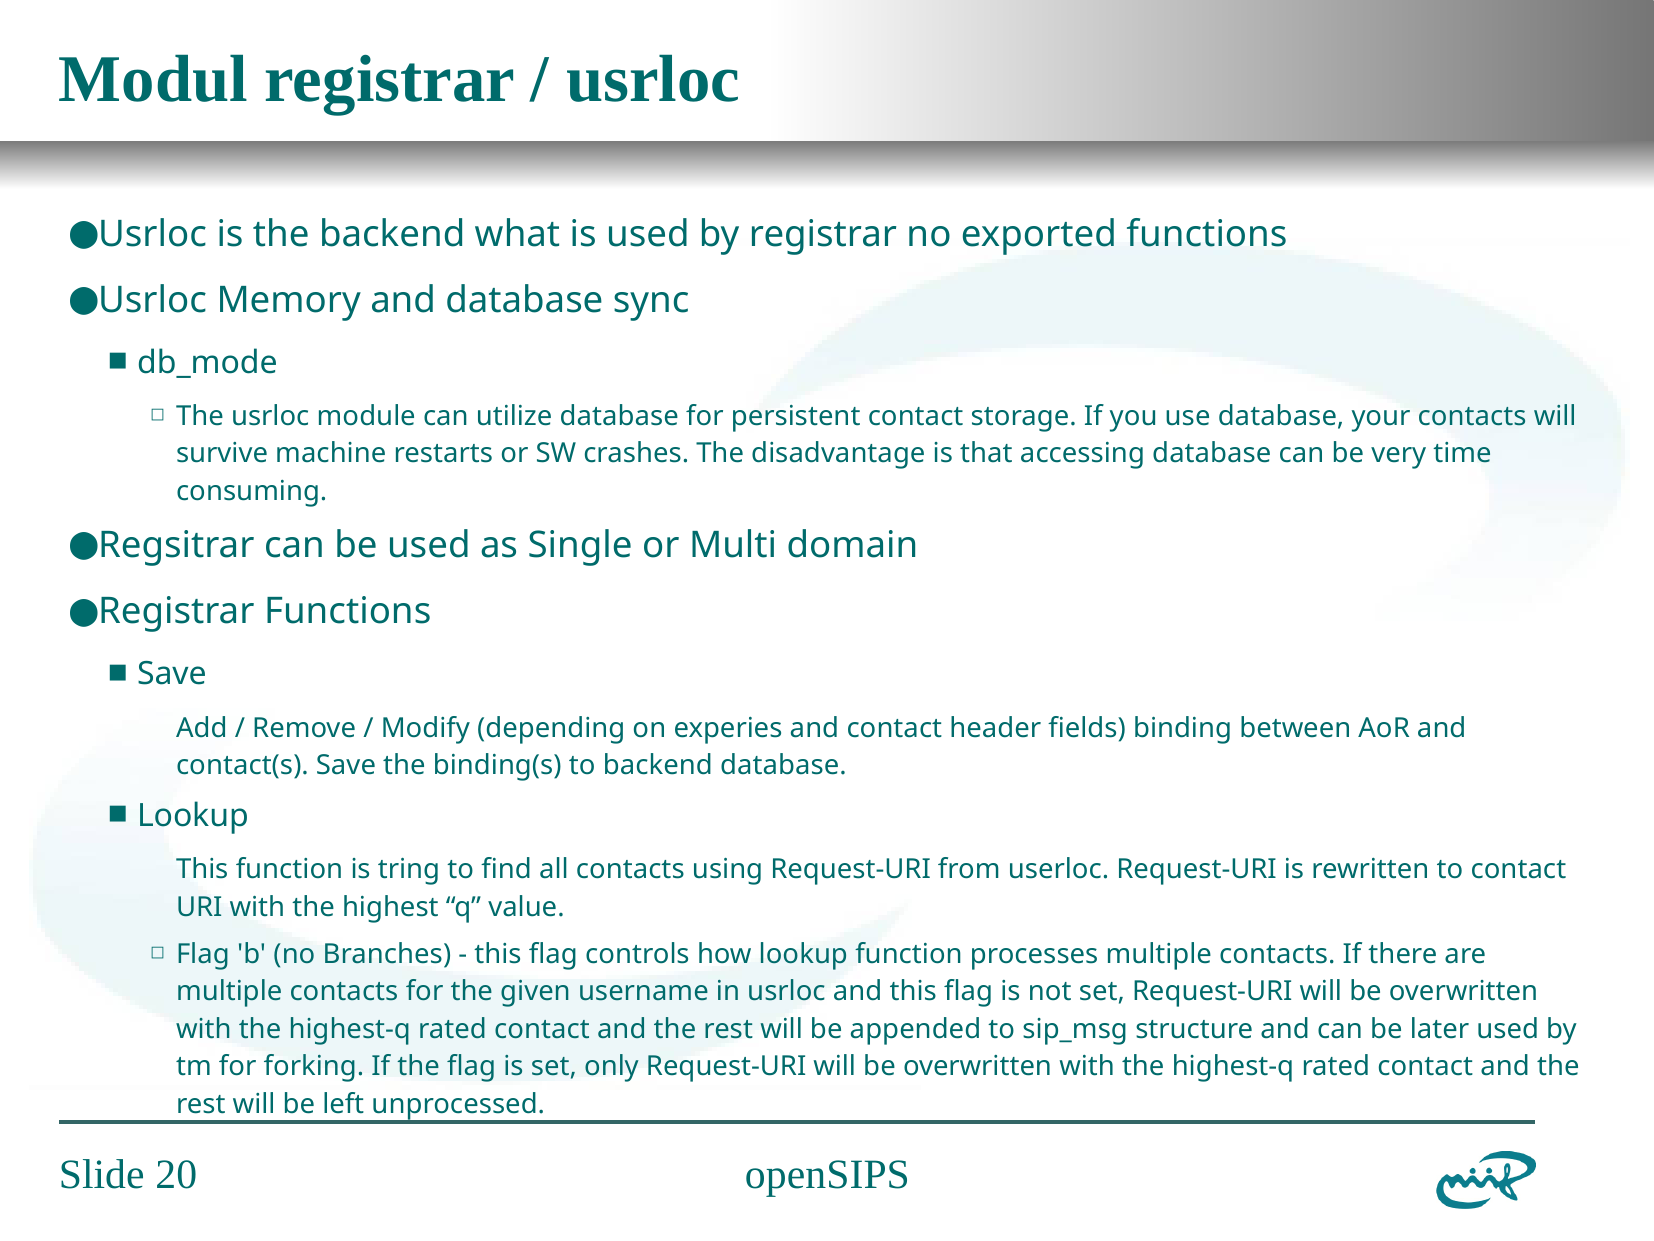

# Modul registrar / usrloc
Usrloc is the backend what is used by registrar no exported functions
Usrloc Memory and database sync
db_mode
The usrloc module can utilize database for persistent contact storage. If you use database, your contacts will survive machine restarts or SW crashes. The disadvantage is that accessing database can be very time consuming.
Regsitrar can be used as Single or Multi domain
Registrar Functions
Save
Add / Remove / Modify (depending on experies and contact header fields) binding between AoR and contact(s). Save the binding(s) to backend database.
Lookup
This function is tring to find all contacts using Request-URI from userloc. Request-URI is rewritten to contact URI with the highest “q” value.
Flag 'b' (no Branches) - this flag controls how lookup function processes multiple contacts. If there are multiple contacts for the given username in usrloc and this flag is not set, Request-URI will be overwritten with the highest-q rated contact and the rest will be appended to sip_msg structure and can be later used by tm for forking. If the flag is set, only Request-URI will be overwritten with the highest-q rated contact and the rest will be left unprocessed.
20
openSIPS